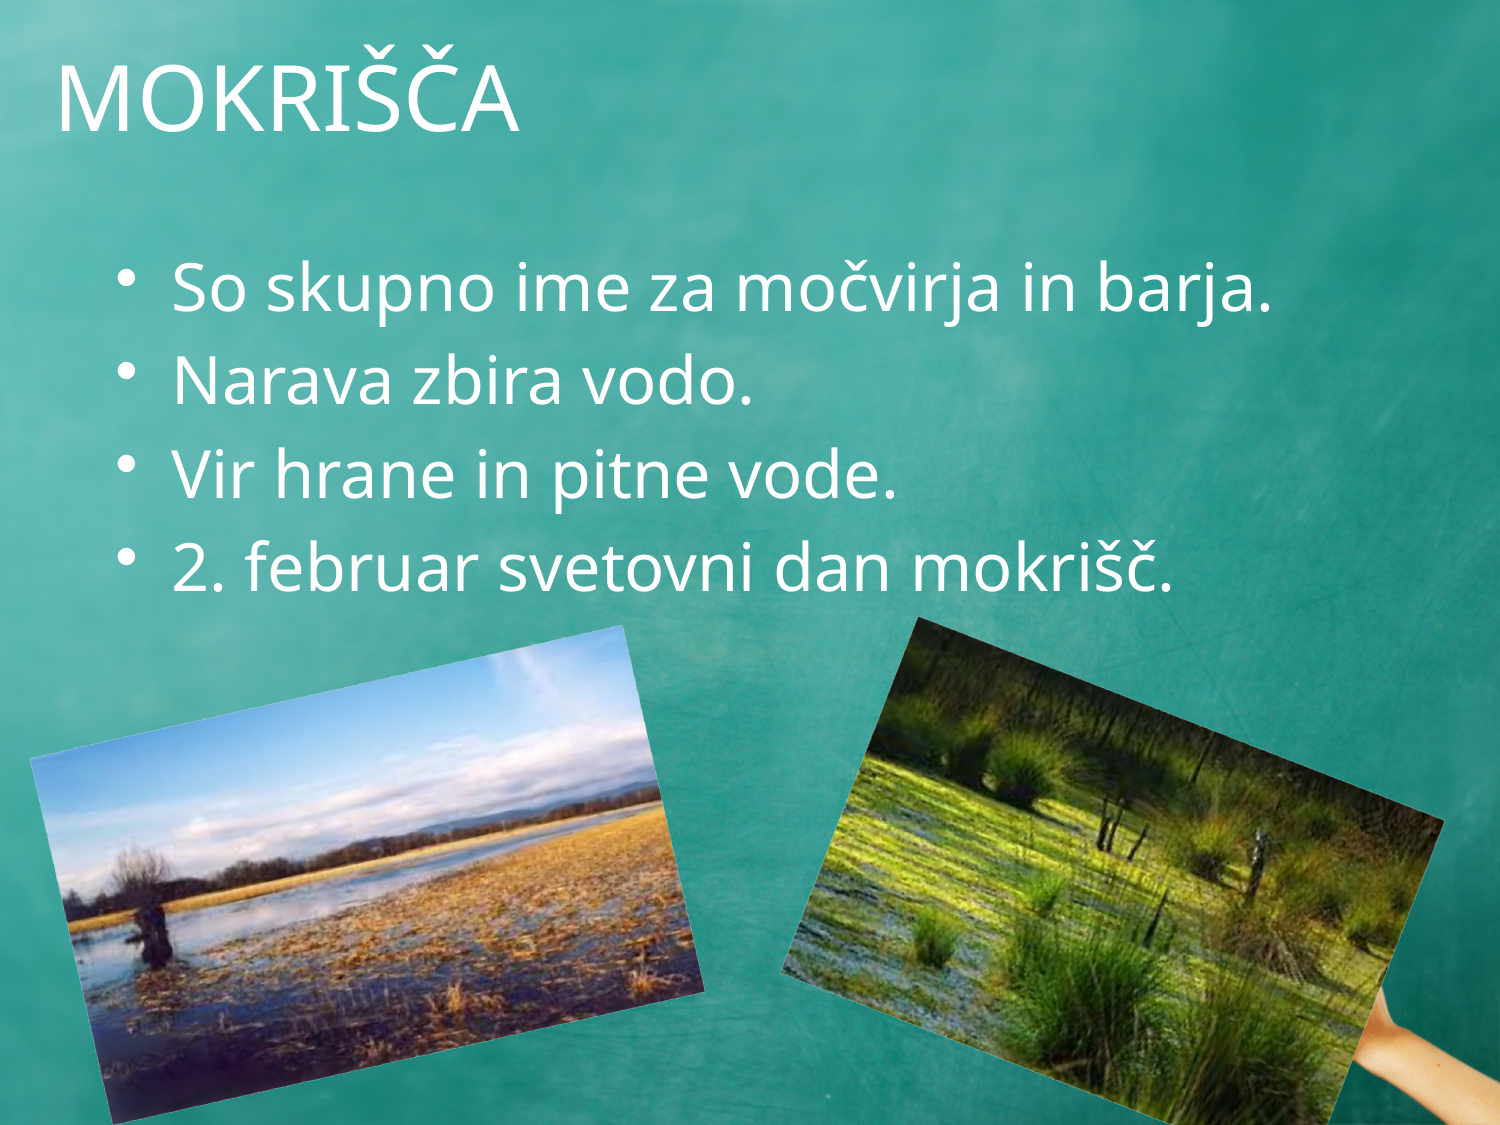

# MOKRIŠČA
So skupno ime za močvirja in barja.
Narava zbira vodo.
Vir hrane in pitne vode.
2. februar svetovni dan mokrišč.